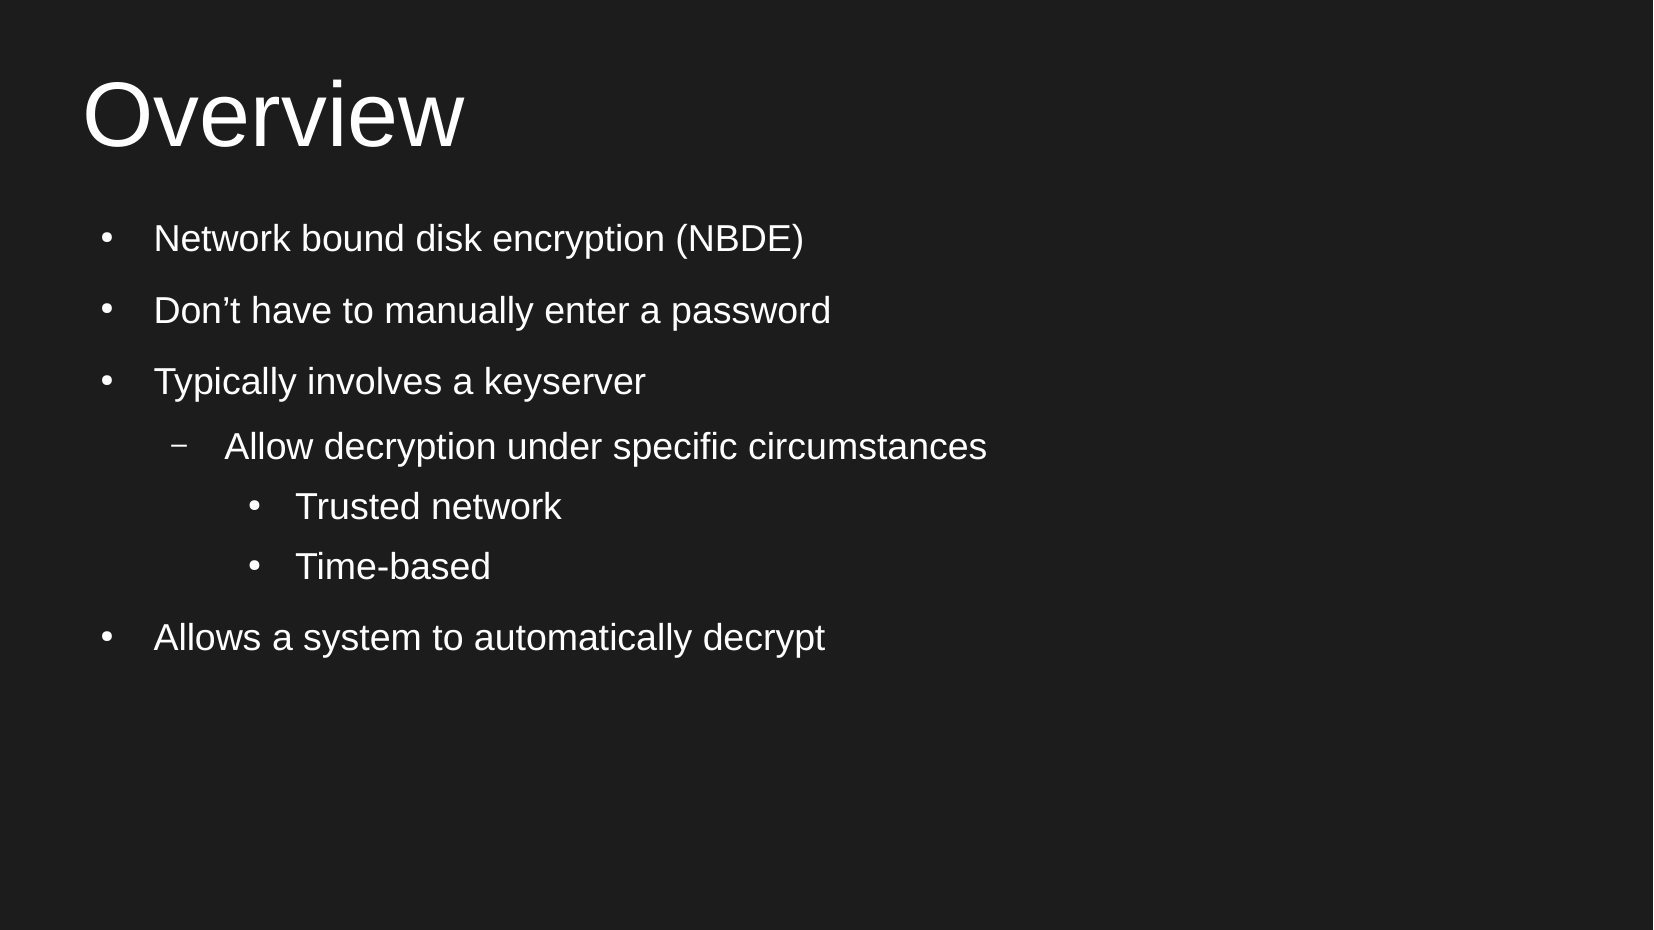

# Overview
Network bound disk encryption (NBDE)
Don’t have to manually enter a password
Typically involves a keyserver
Allow decryption under specific circumstances
Trusted network
Time-based
Allows a system to automatically decrypt